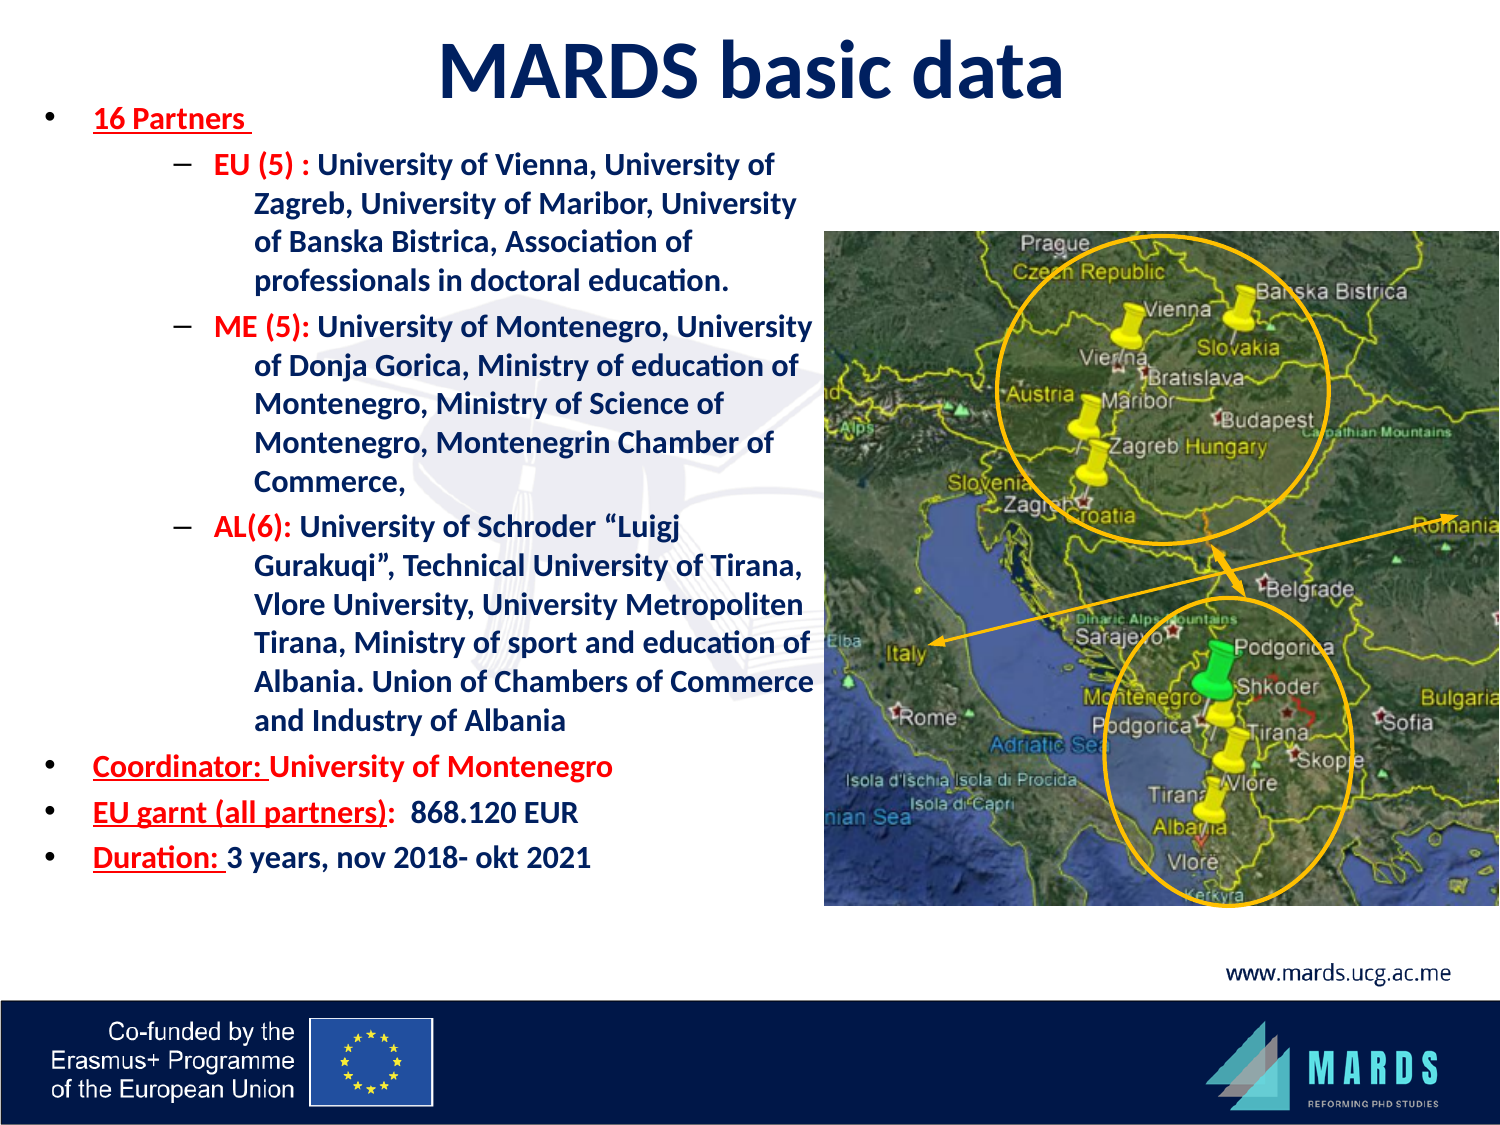

# MARDS basic data
16 Partners
EU (5) : University of Vienna, University of Zagreb, University of Maribor, University of Banska Bistrica, Association of professionals in doctoral education.
ME (5): University of Montenegro, University of Donja Gorica, Ministry of education of Montenegro, Ministry of Science of Montenegro, Montenegrin Chamber of Commerce,
AL(6): University of Schroder “Luigj Gurakuqi”, Technical University of Tirana, Vlore University, University Metropoliten Tirana, Ministry of sport and education of Albania. Union of Chambers of Commerce and Industry of Albania
Coordinator: University of Montenegro
EU garnt (all partners): 868.120 EUR
Duration: 3 years, nov 2018- okt 2021